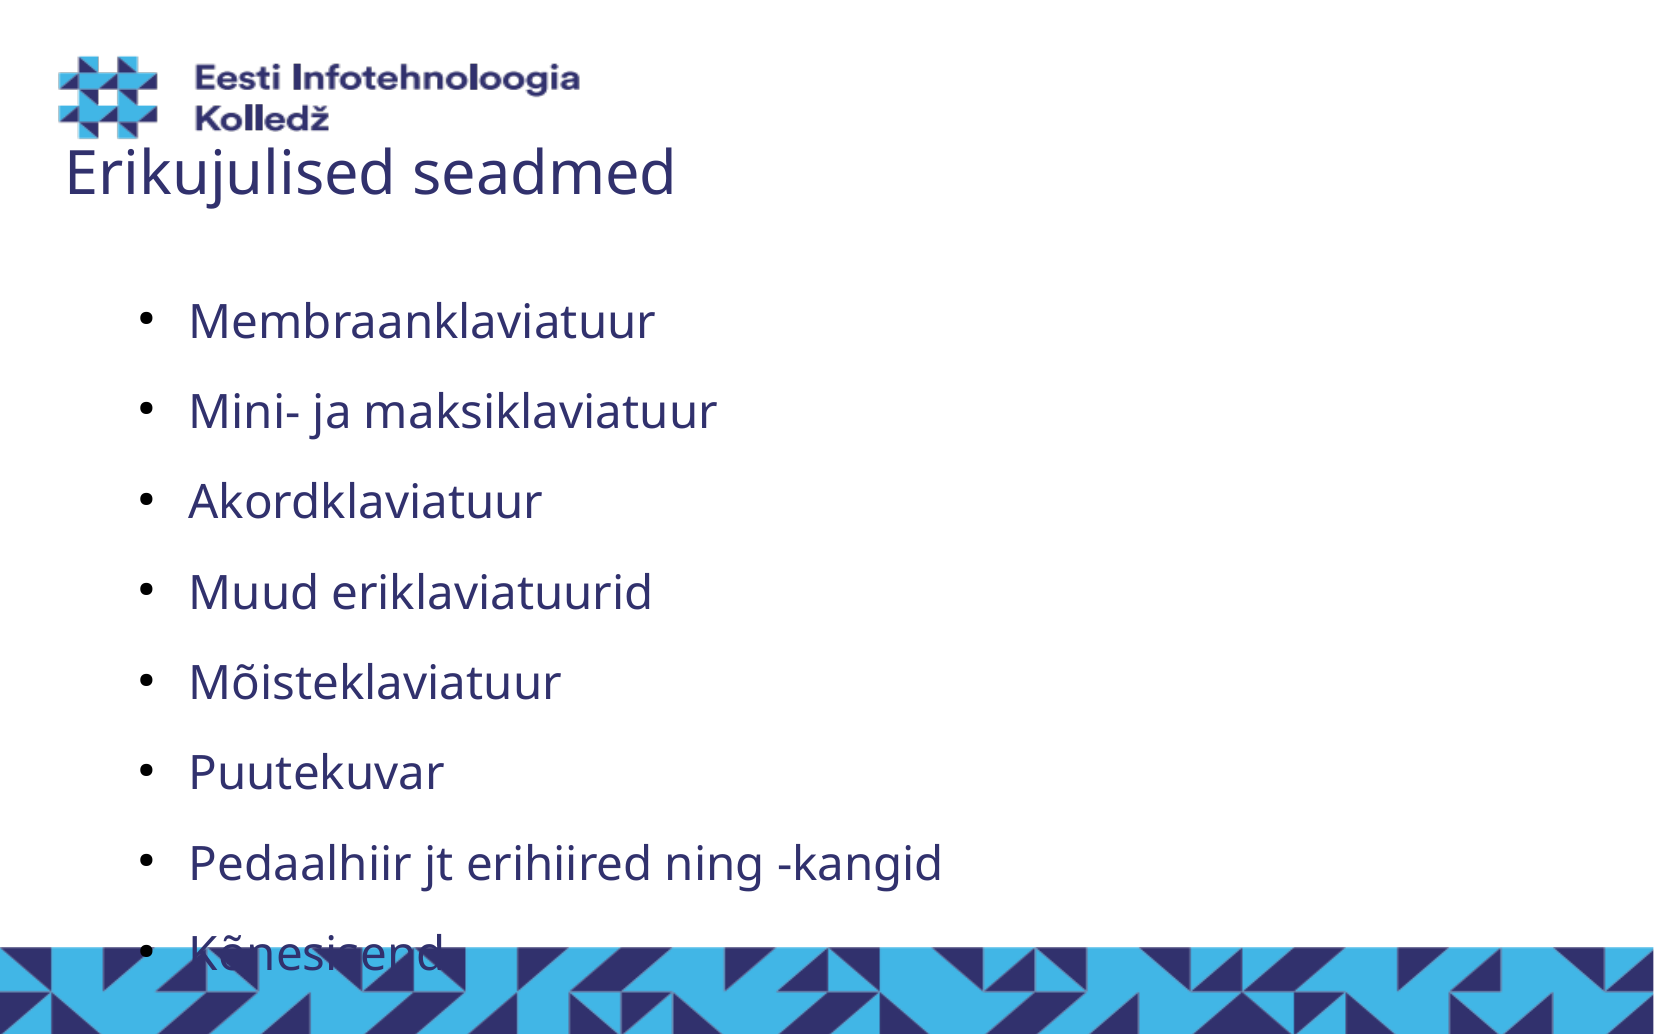

# Erikujulised seadmed
Membraanklaviatuur
Mini- ja maksiklaviatuur
Akordklaviatuur
Muud eriklaviatuurid
Mõisteklaviatuur
Puutekuvar
Pedaalhiir jt erihiired ning -kangid
Kõnesisend